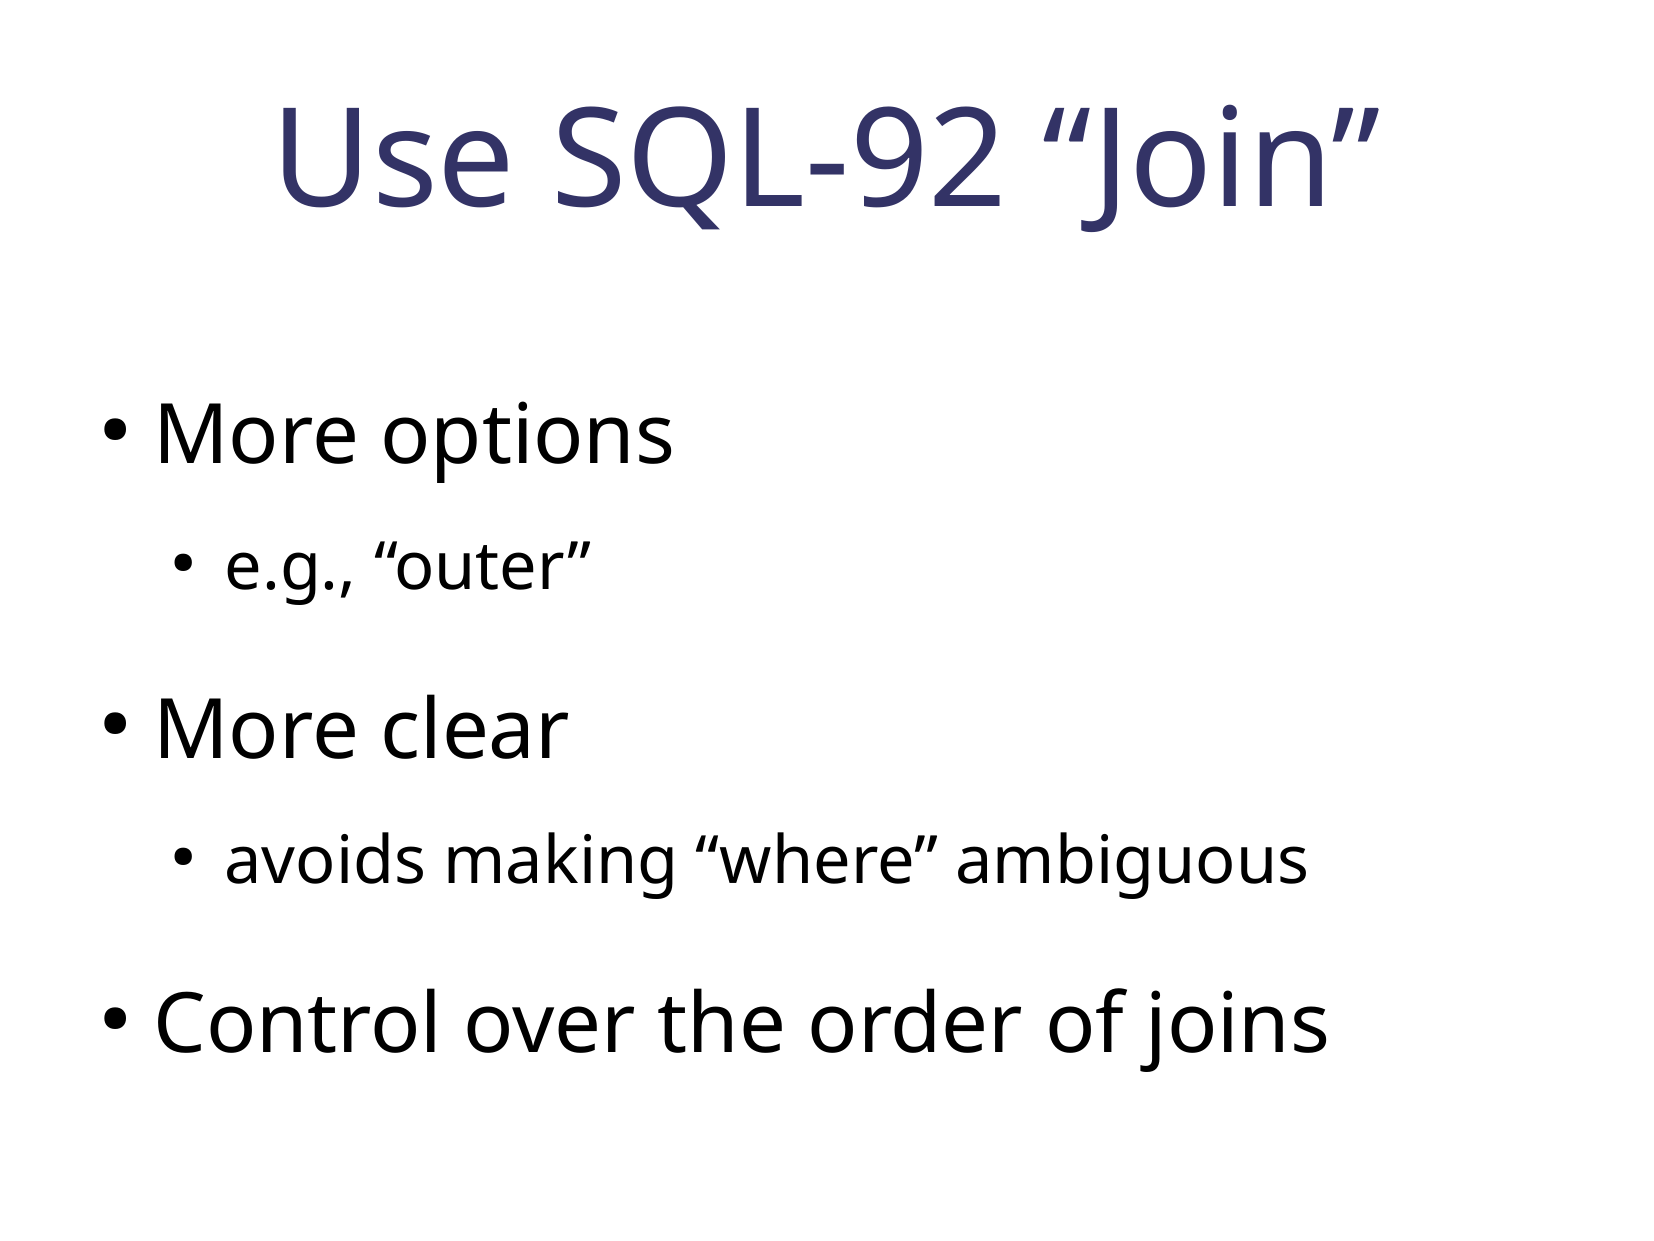

# Use SQL-92 “Join”
More options
e.g., “outer”
More clear
avoids making “where” ambiguous
Control over the order of joins